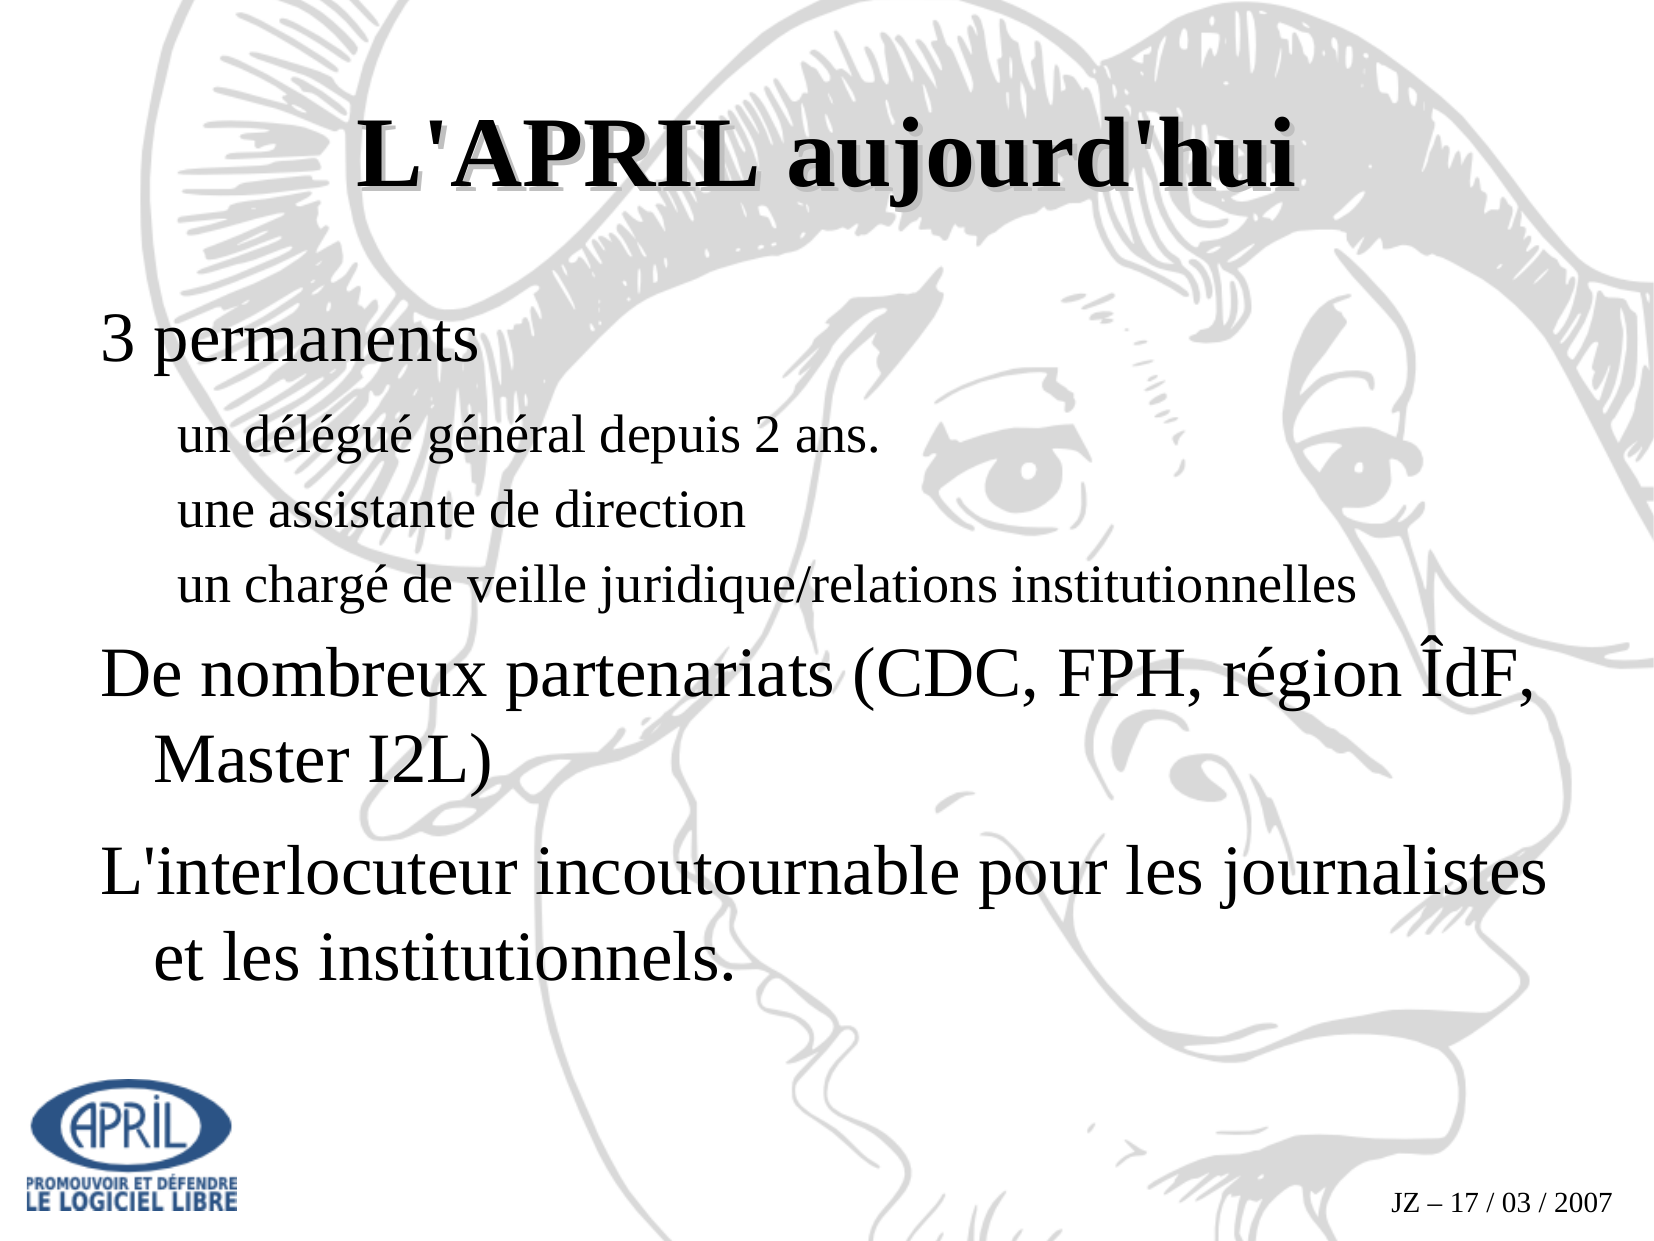

# L'APRIL aujourd'hui
3 permanents
un délégué général depuis 2 ans.
une assistante de direction
un chargé de veille juridique/relations institutionnelles
De nombreux partenariats (CDC, FPH, région ÎdF, Master I2L)
L'interlocuteur incoutournable pour les journalistes et les institutionnels.